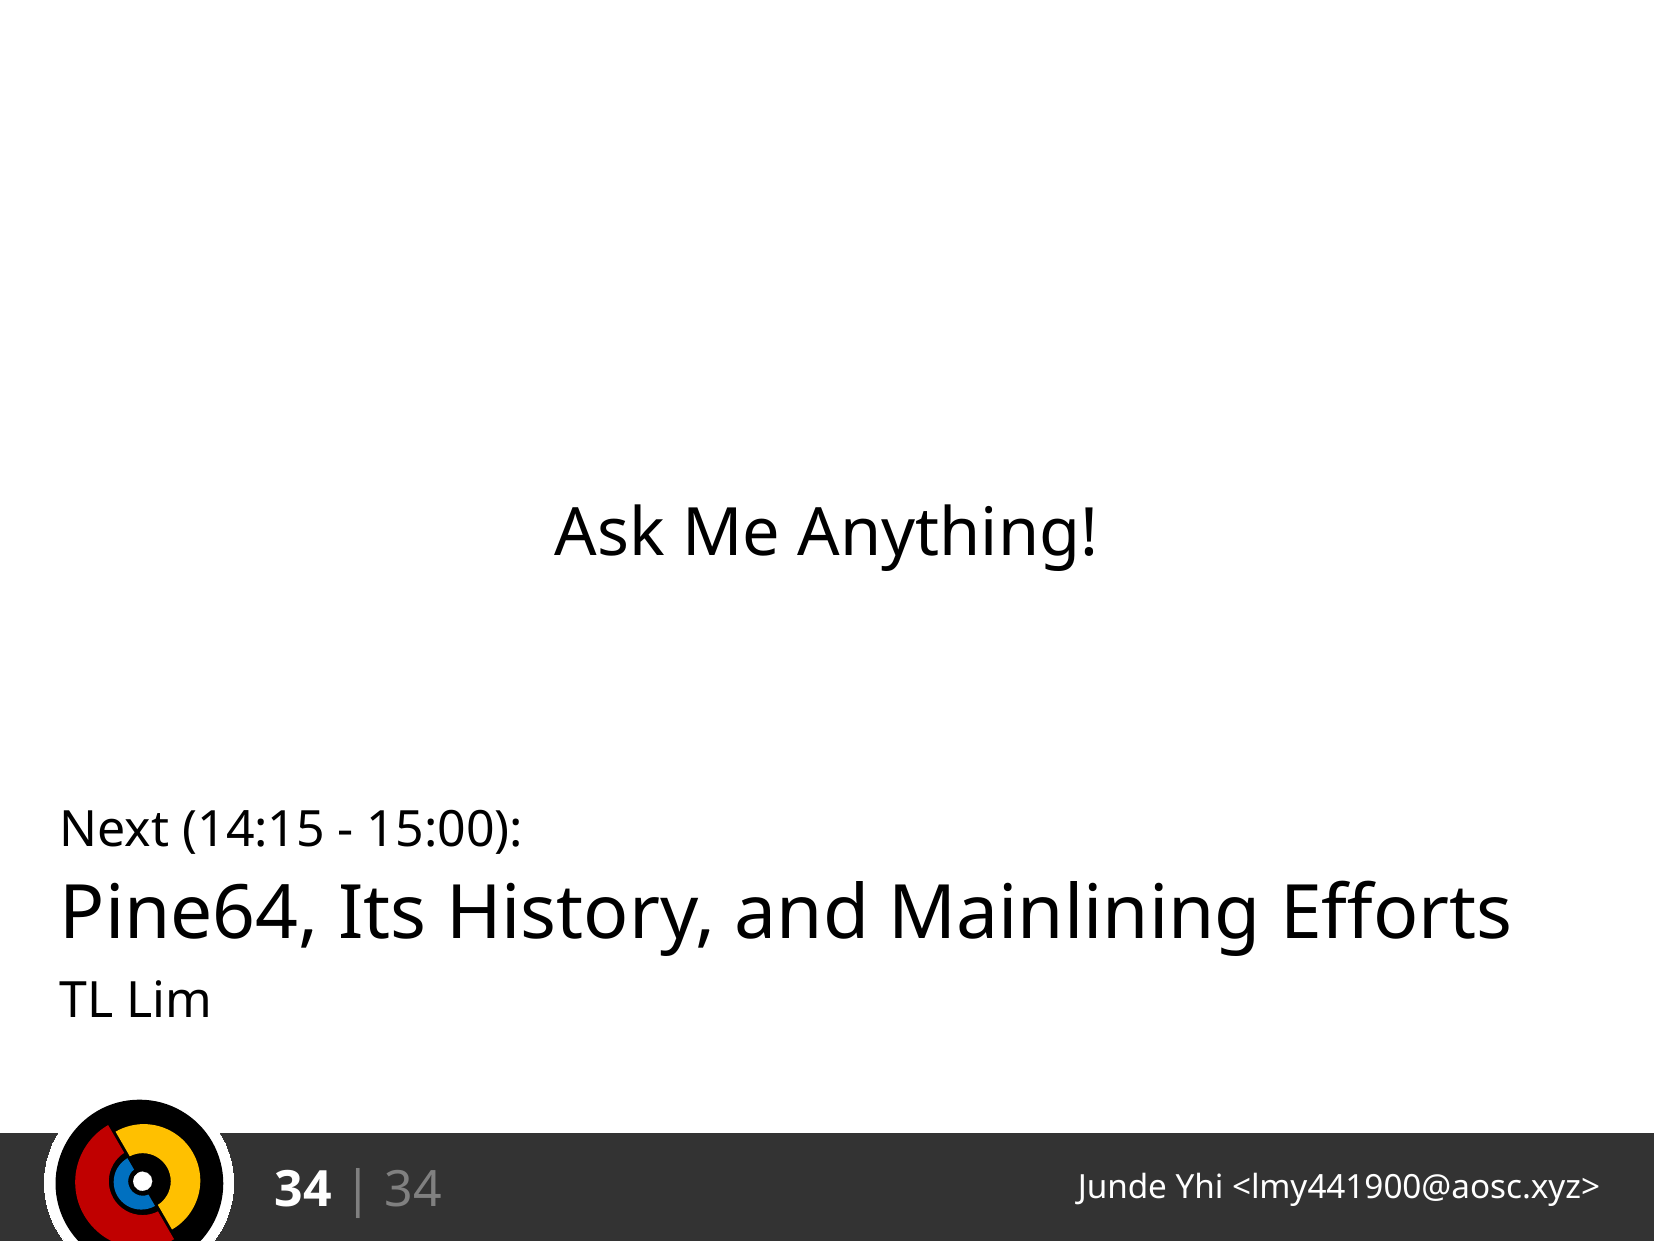

# Ask Me Anything!
Next (14:15 - 15:00):
Pine64, Its History, and Mainlining Efforts
TL Lim